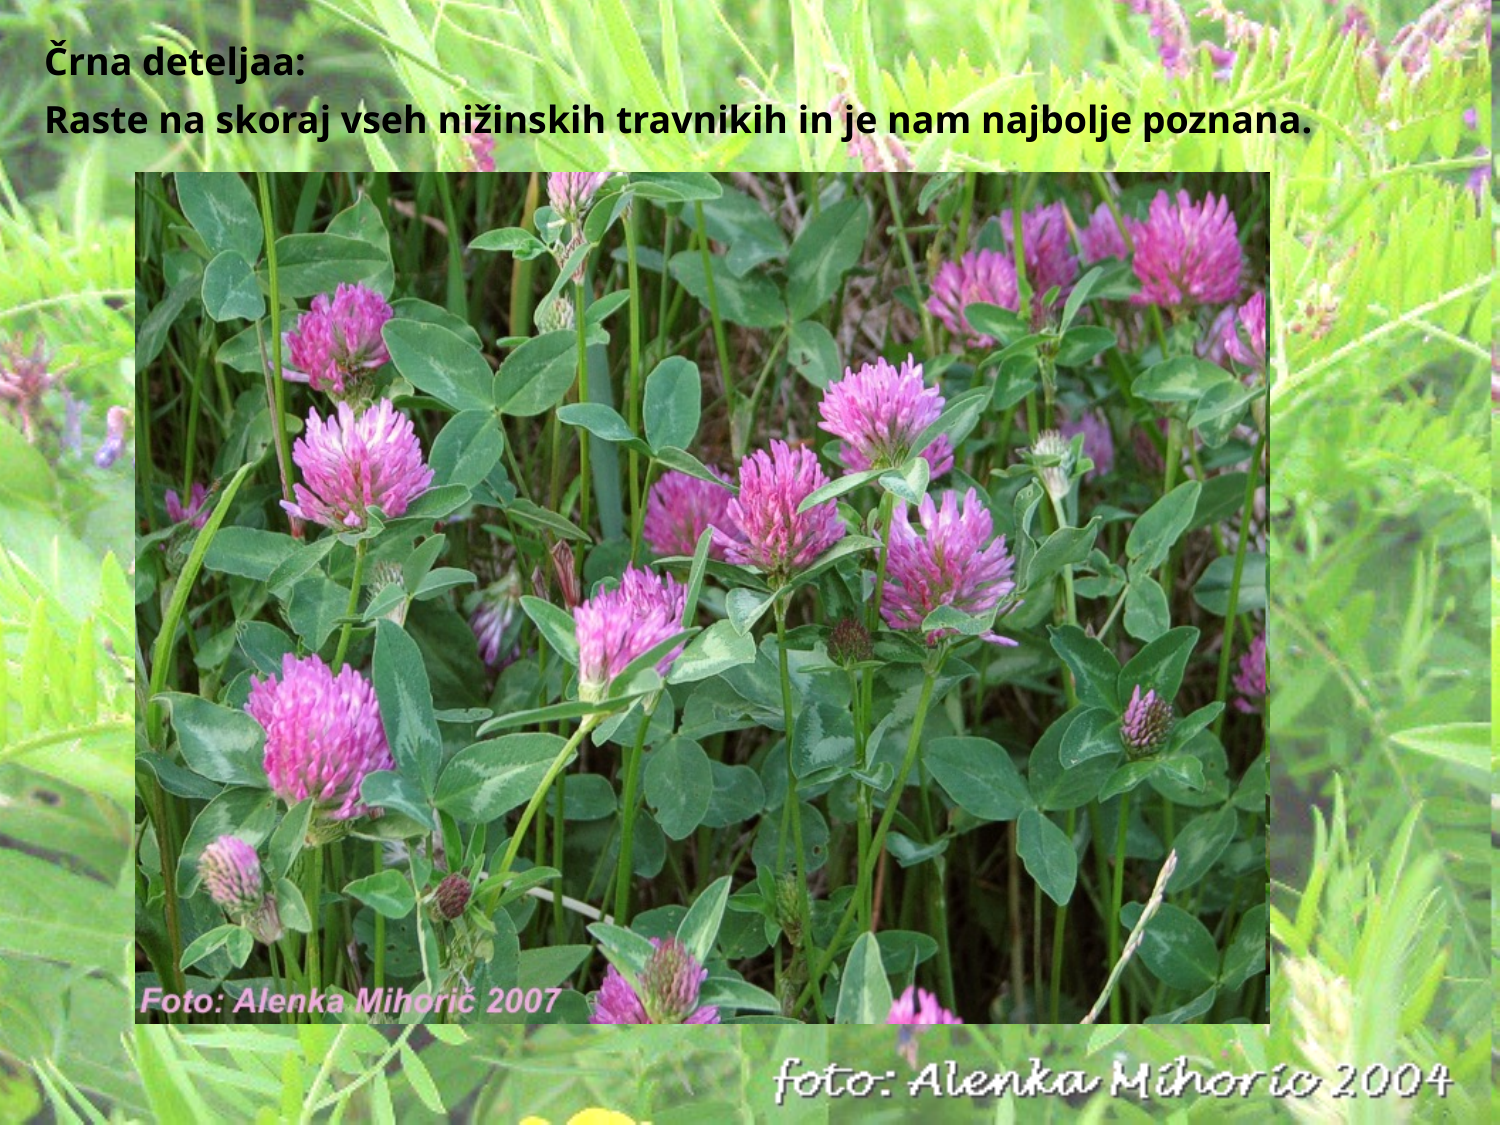

Črna deteljaa:
Raste na skoraj vseh nižinskih travnikih in je nam najbolje poznana.